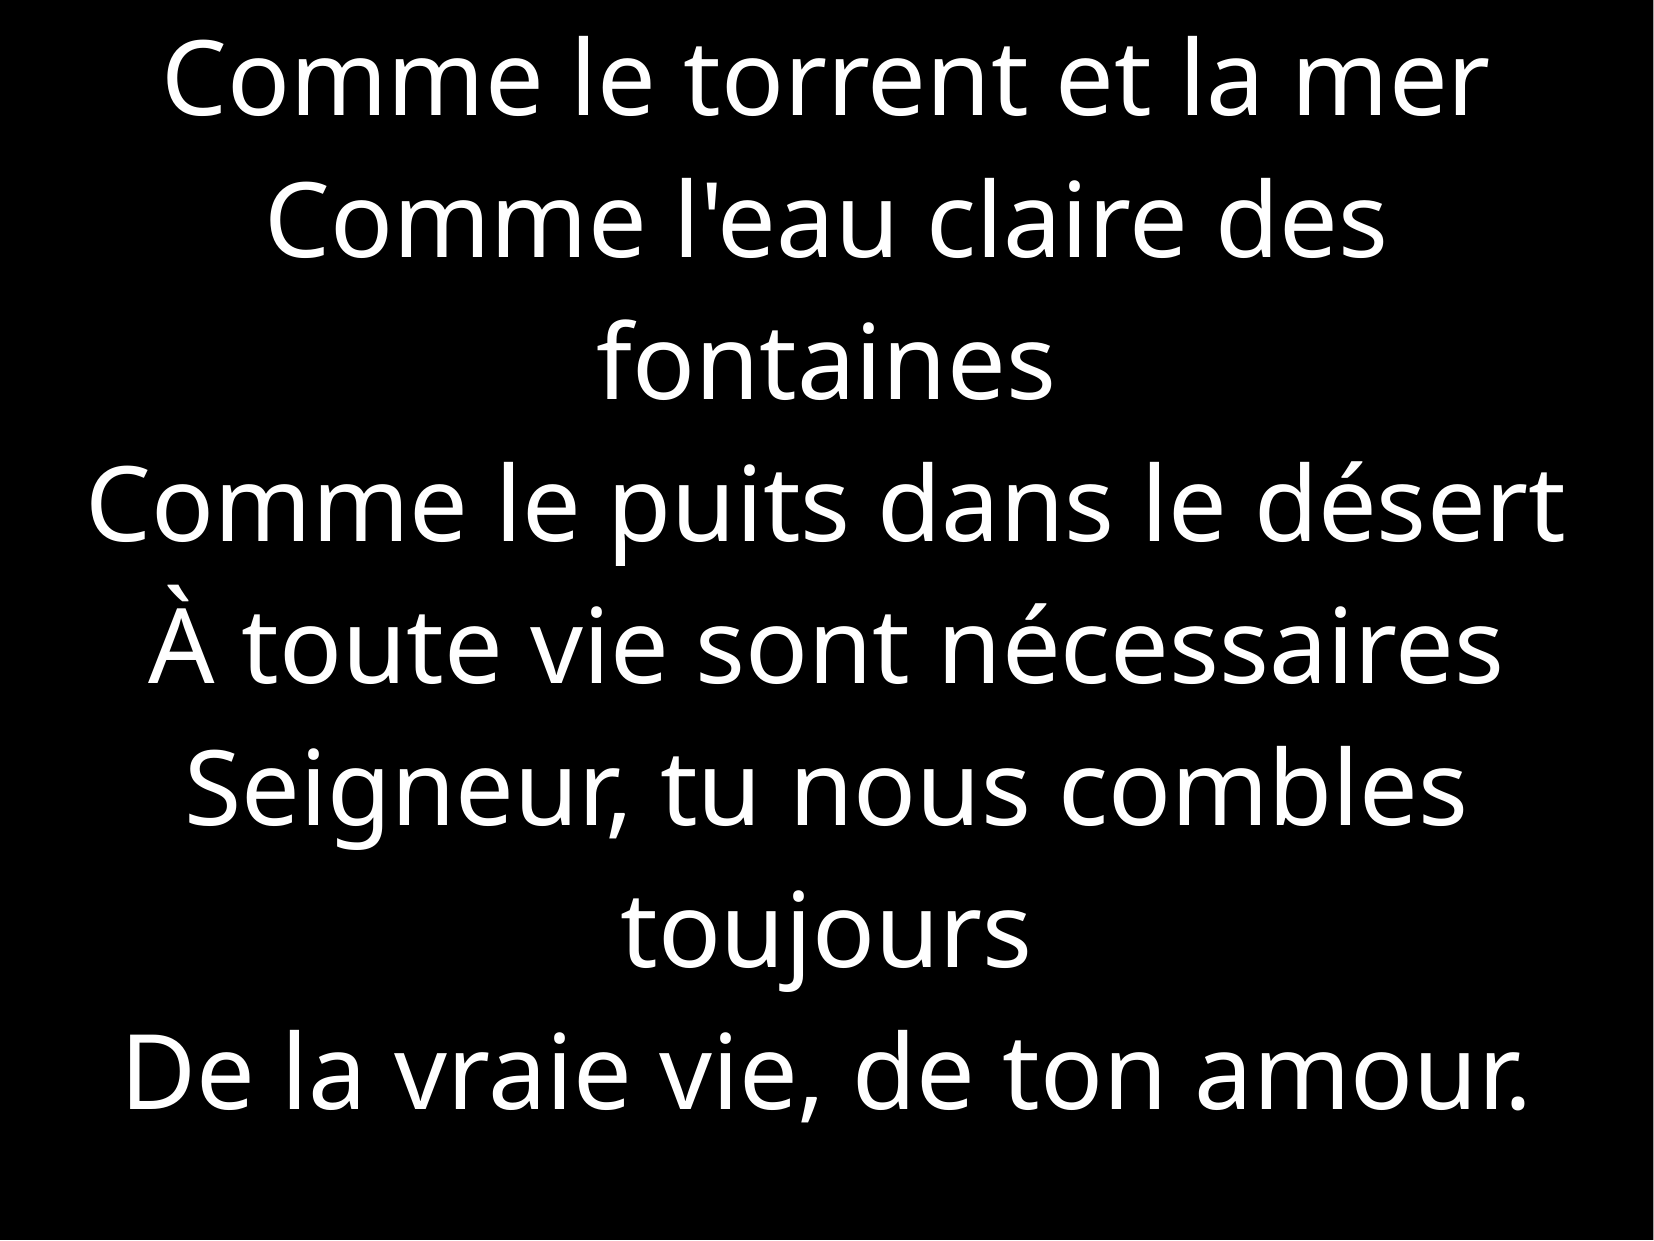

# Comme le torrent et la mer
Comme l'eau claire des fontaines
Comme le puits dans le désert
À toute vie sont nécessaires
Seigneur, tu nous combles toujours
De la vraie vie, de ton amour.